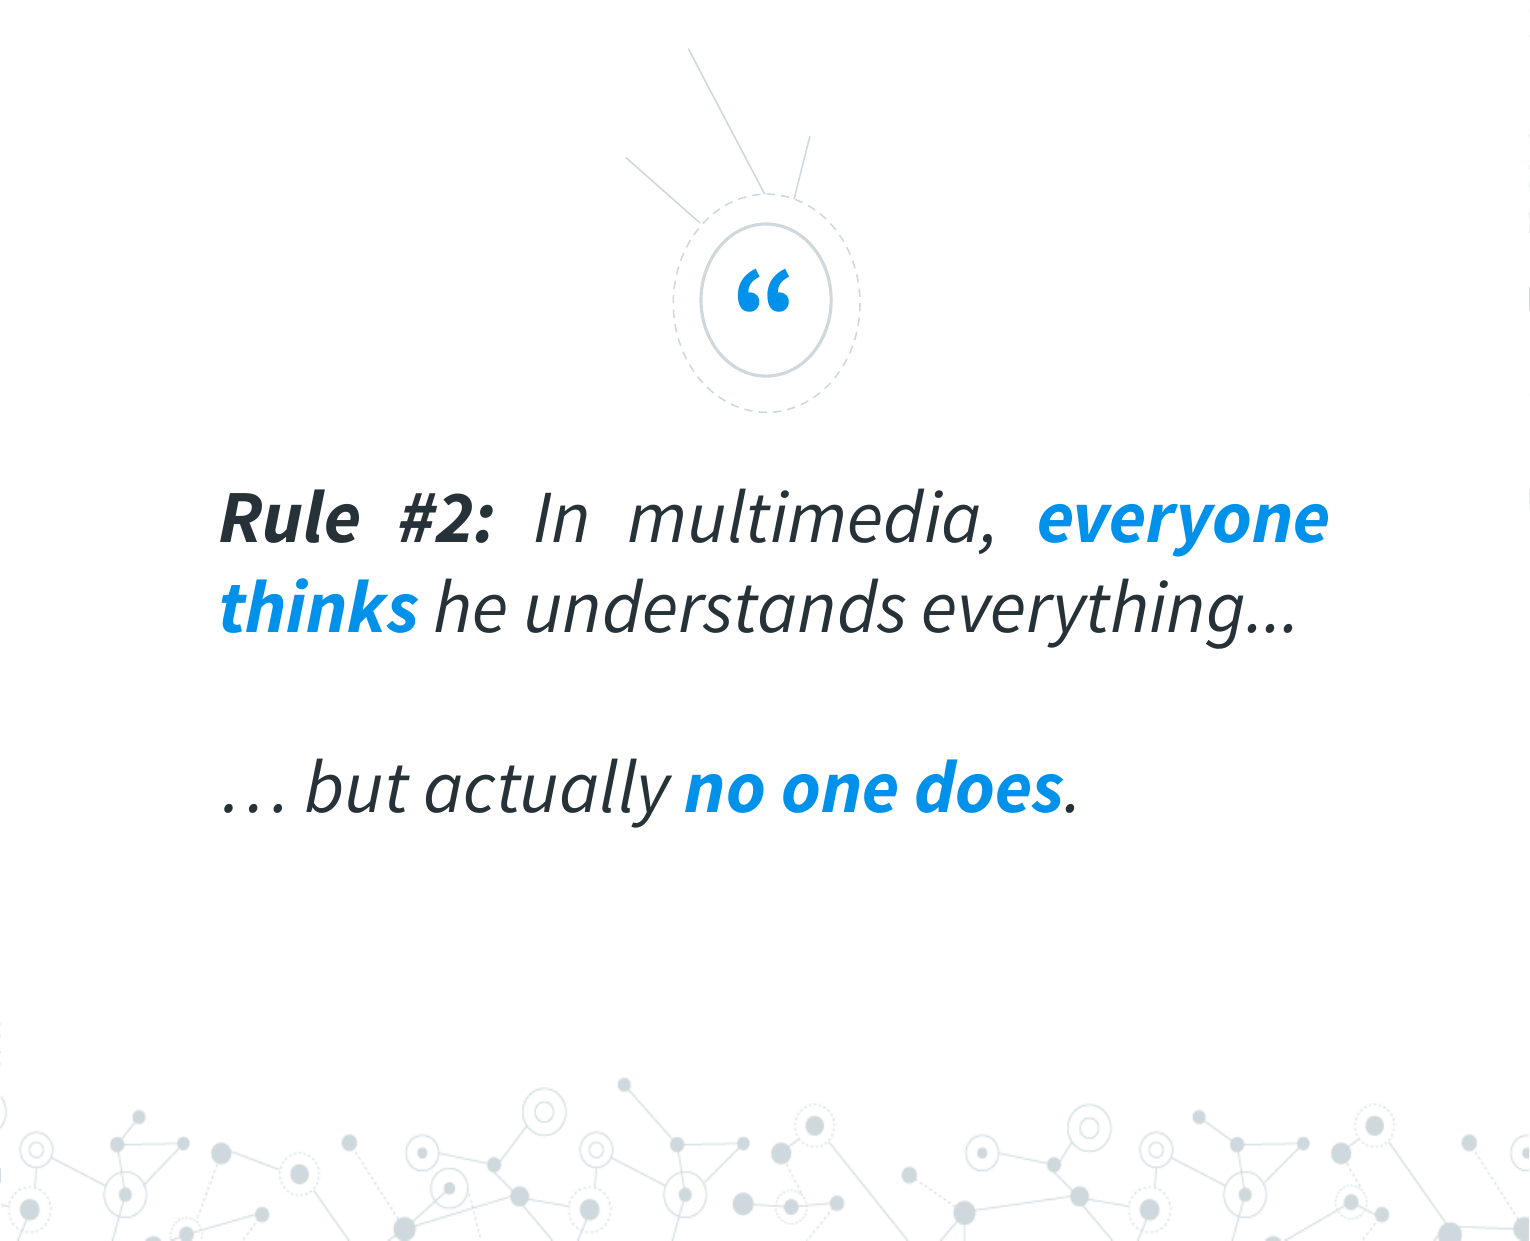

# Rule #2: In multimedia, everyone thinks he understands everything...
… but actually no one does.